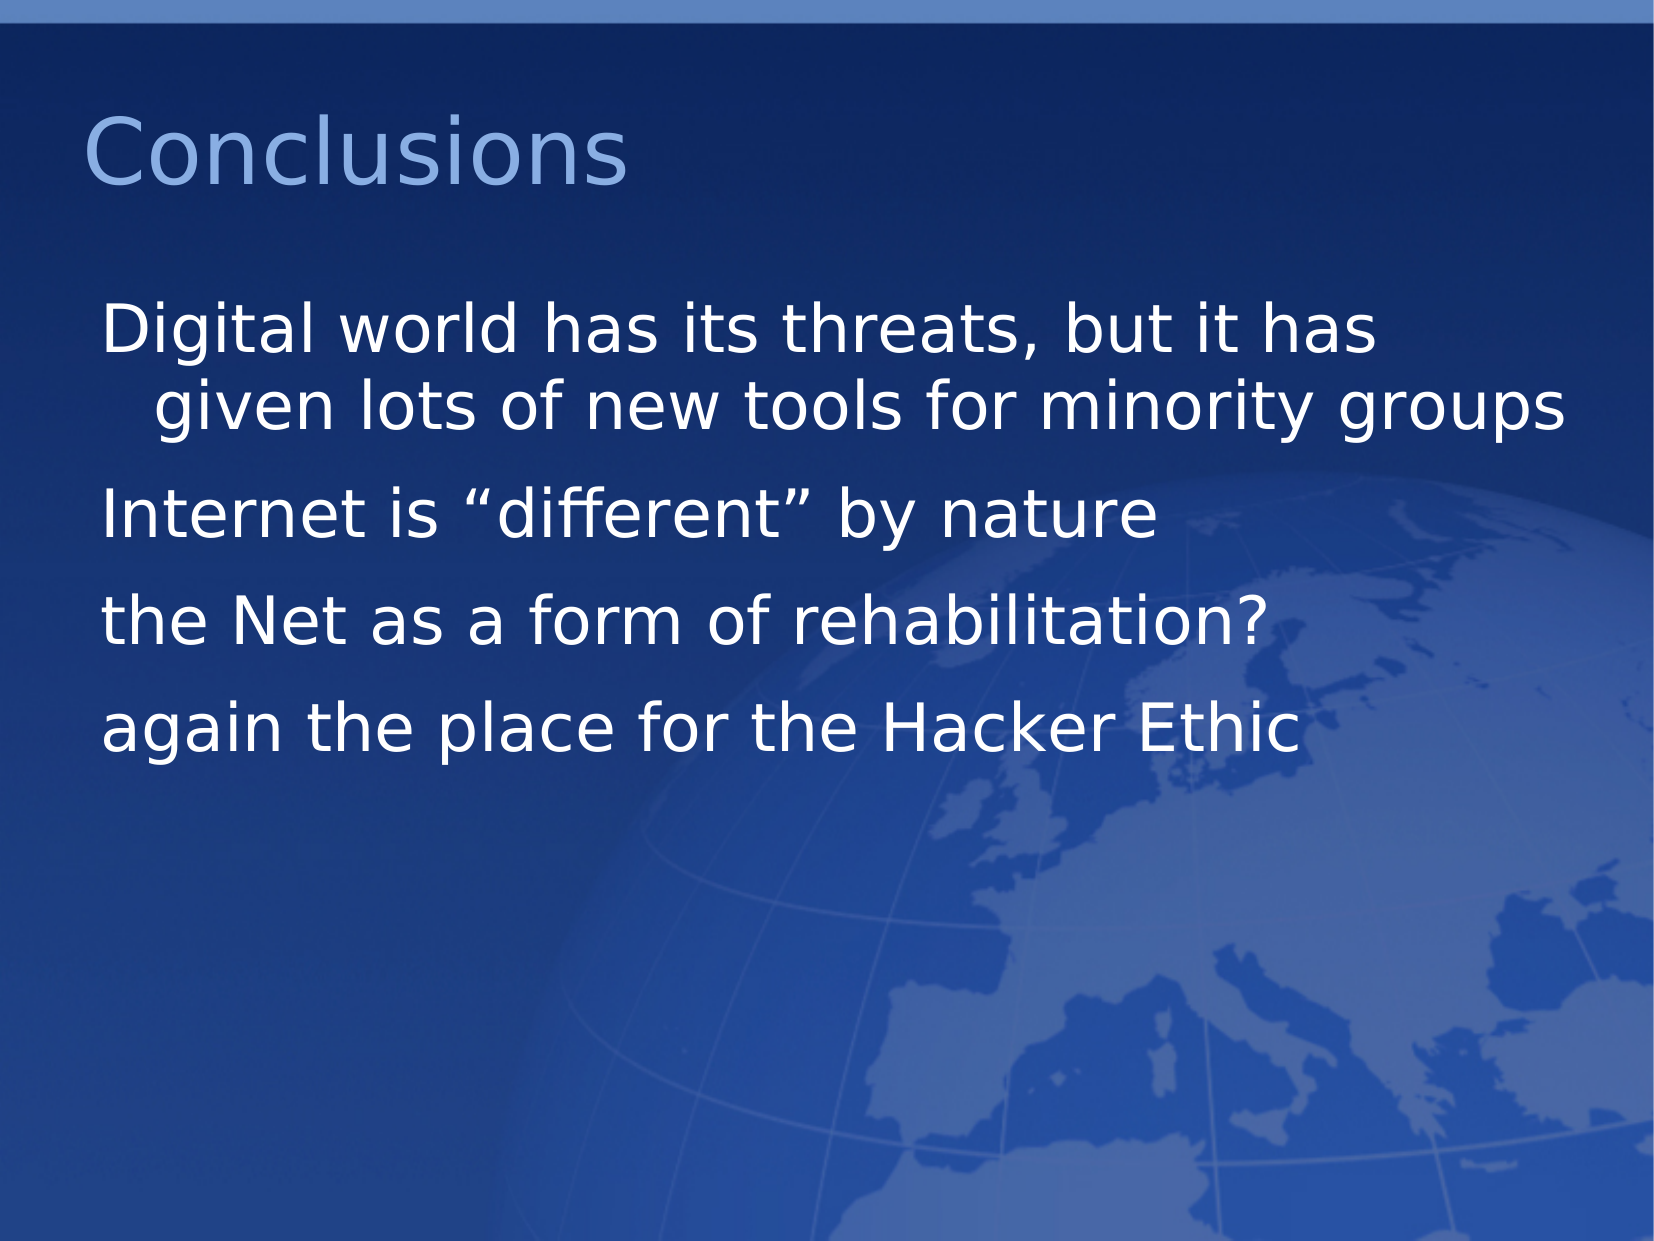

# Conclusions
Digital world has its threats, but it has given lots of new tools for minority groups
Internet is “different” by nature
the Net as a form of rehabilitation?
again the place for the Hacker Ethic